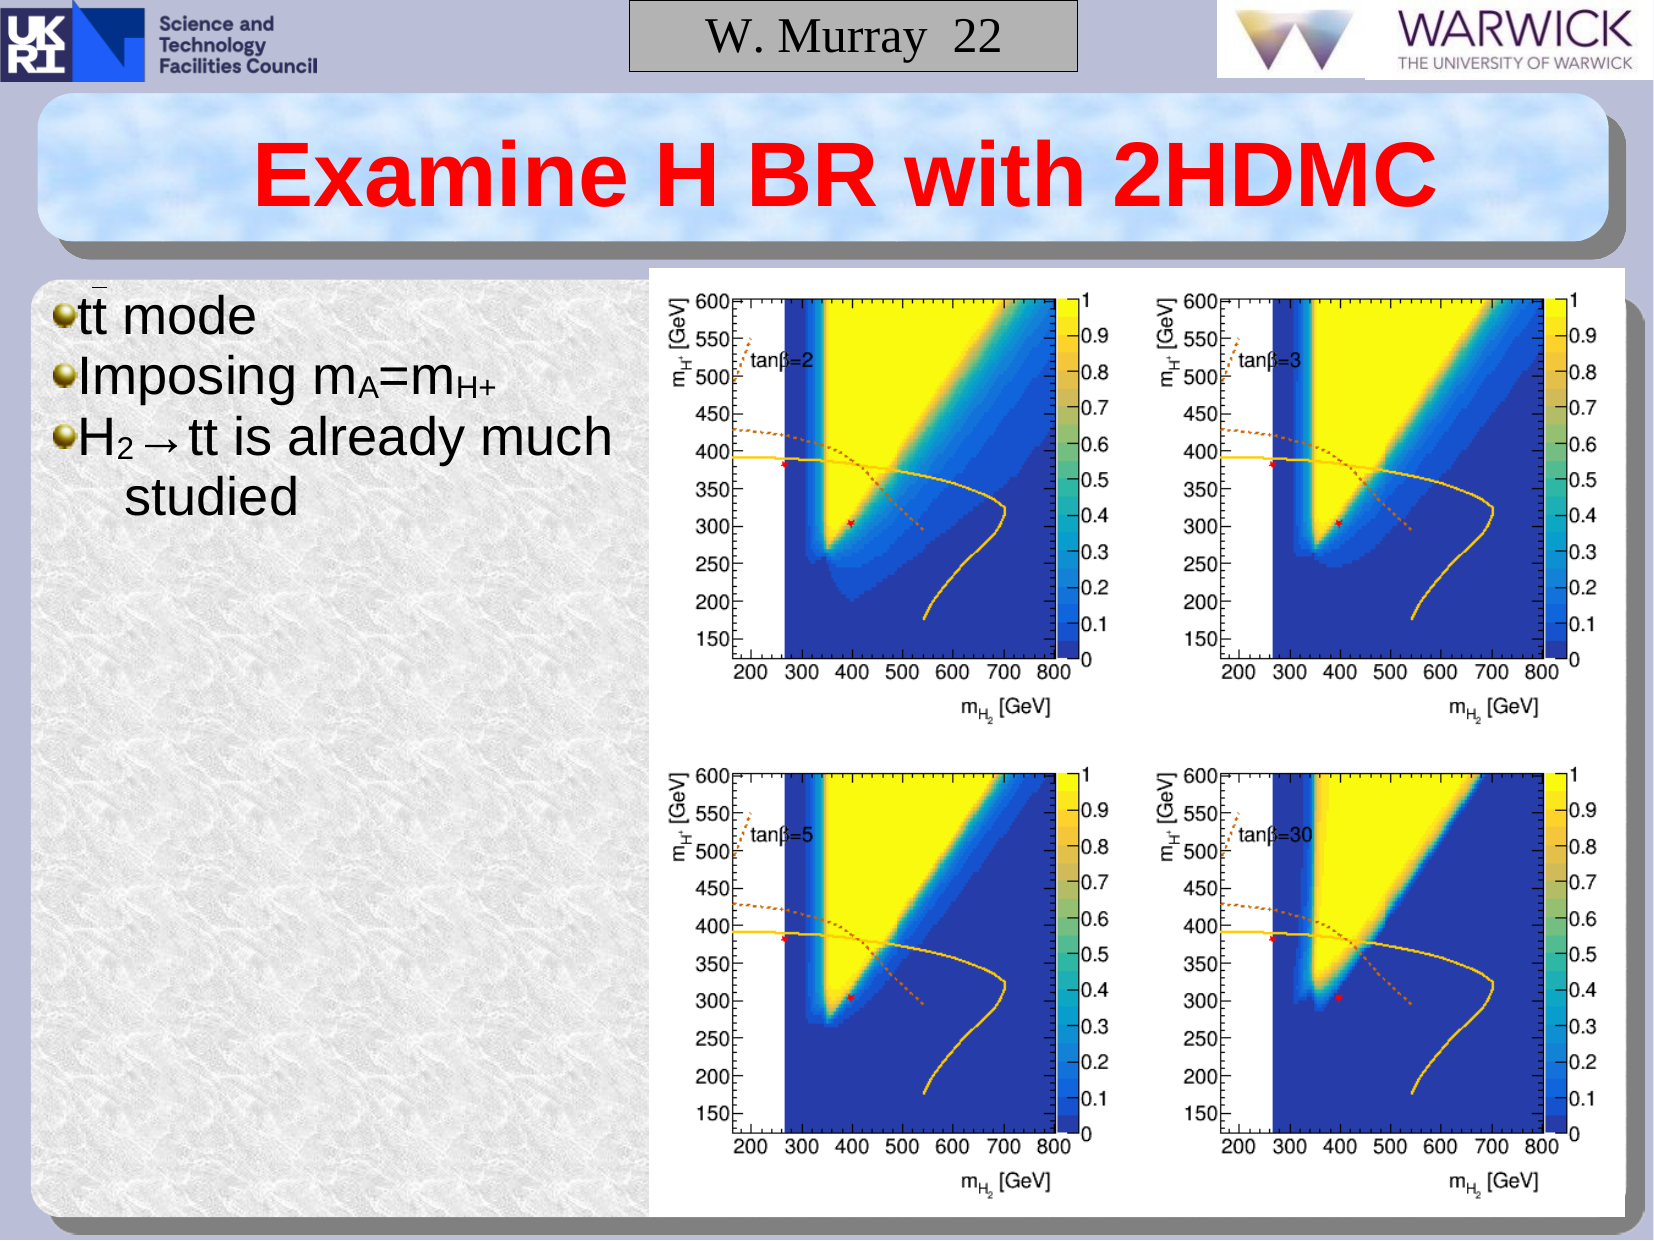

# Examine H BR with 2HDMC
tt mode
Imposing mA=mH+
H2→tt is already much studied